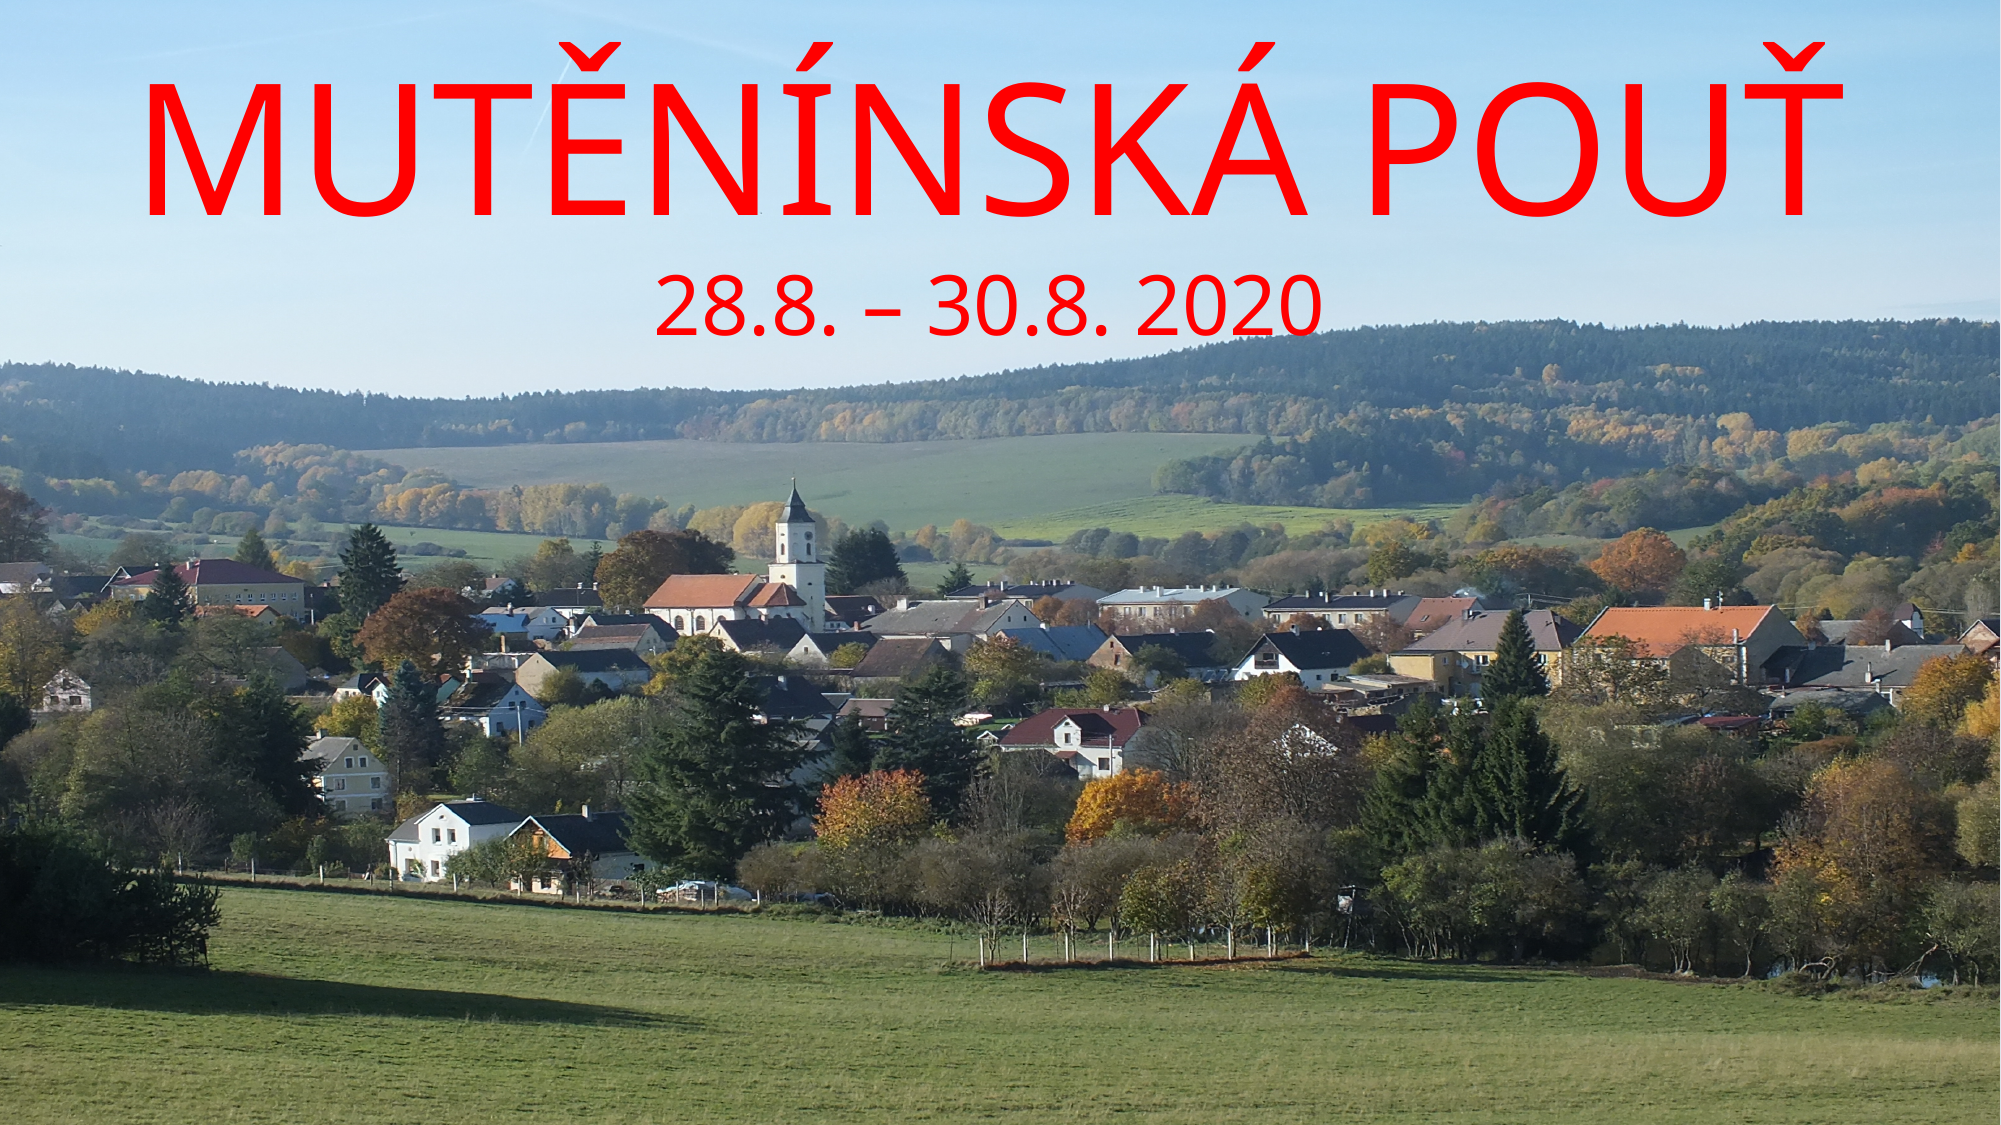

MUTĚNÍNSKÁ POUŤ
28.8. – 30.8. 2020
#